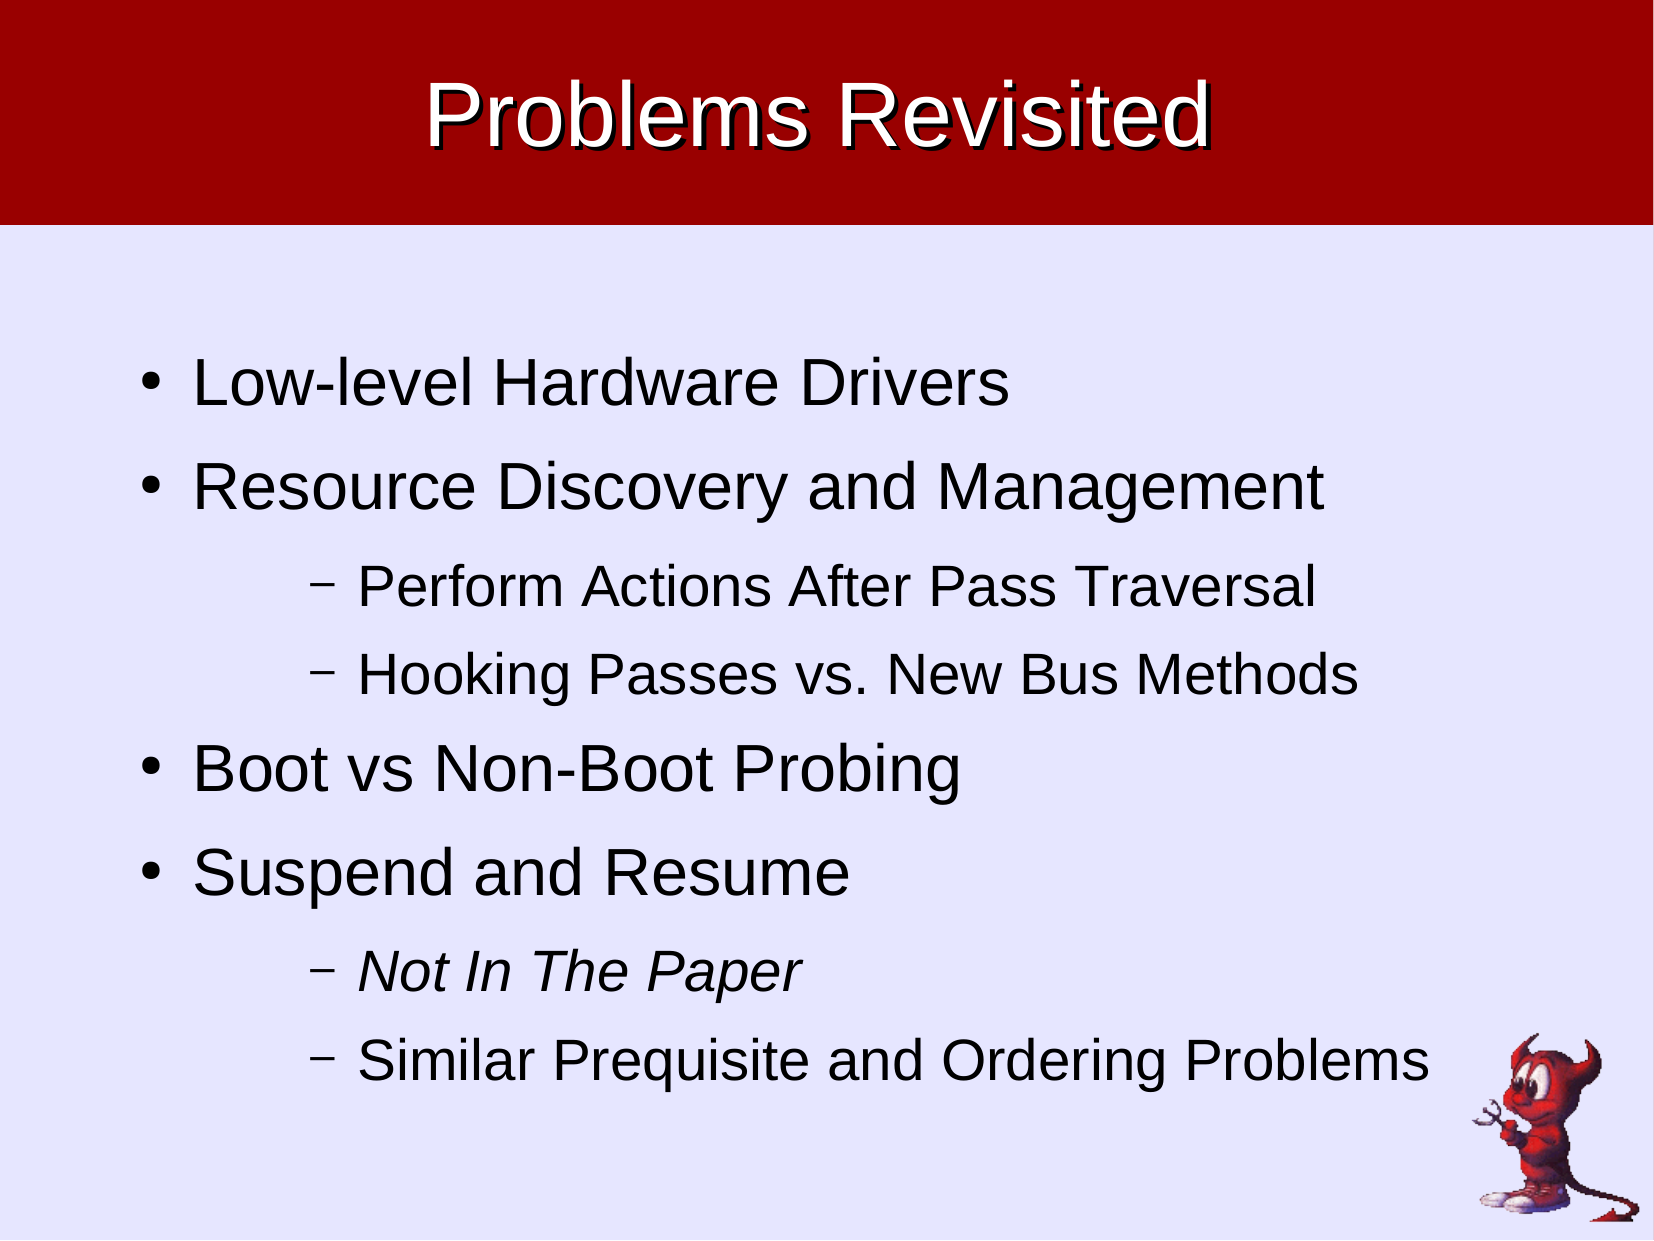

# Problems Revisited
Low-level Hardware Drivers
Resource Discovery and Management
Perform Actions After Pass Traversal
Hooking Passes vs. New Bus Methods
Boot vs Non-Boot Probing
Suspend and Resume
Not In The Paper
Similar Prequisite and Ordering Problems